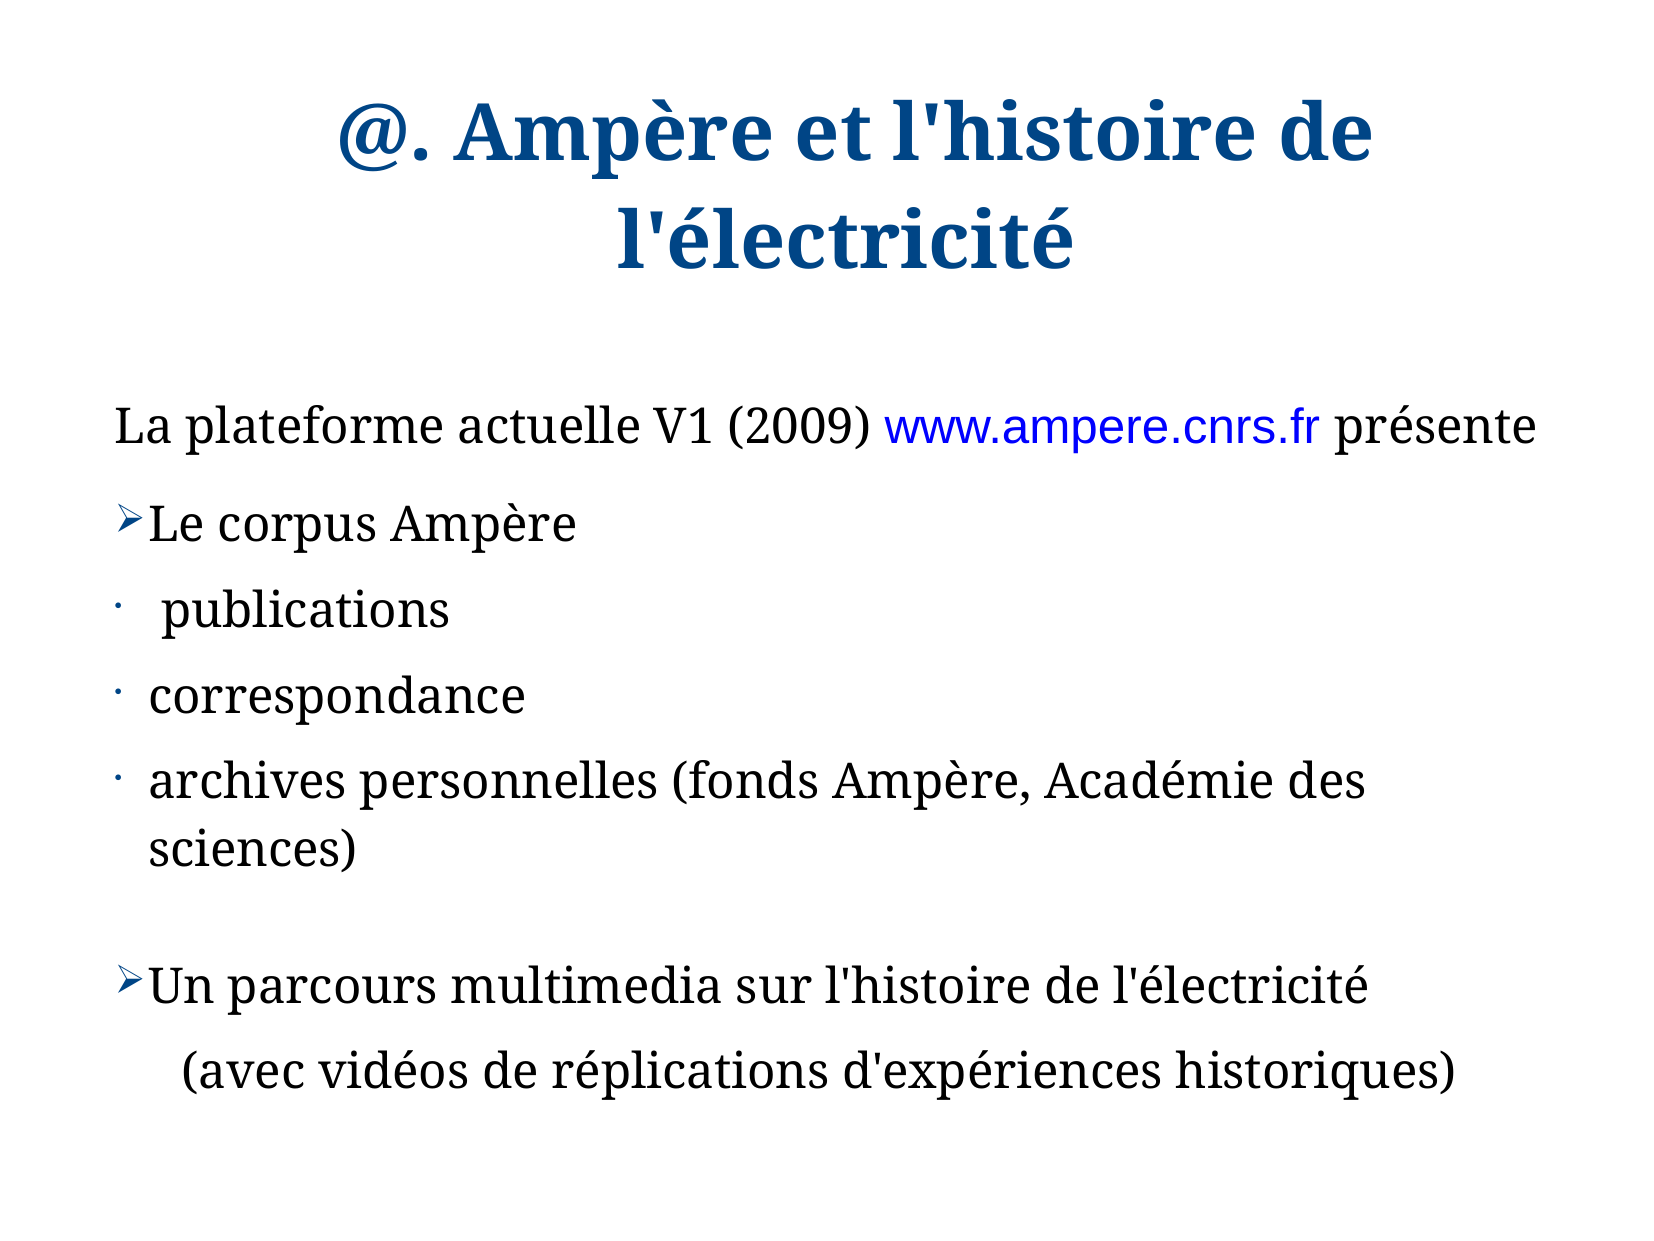

# @. Ampère et l'histoire de l'électricité
La plateforme actuelle V1 (2009) www.ampere.cnrs.fr présente
Le corpus Ampère
 publications
correspondance
archives personnelles (fonds Ampère, Académie des sciences)
Un parcours multimedia sur l'histoire de l'électricité
(avec vidéos de réplications d'expériences historiques)